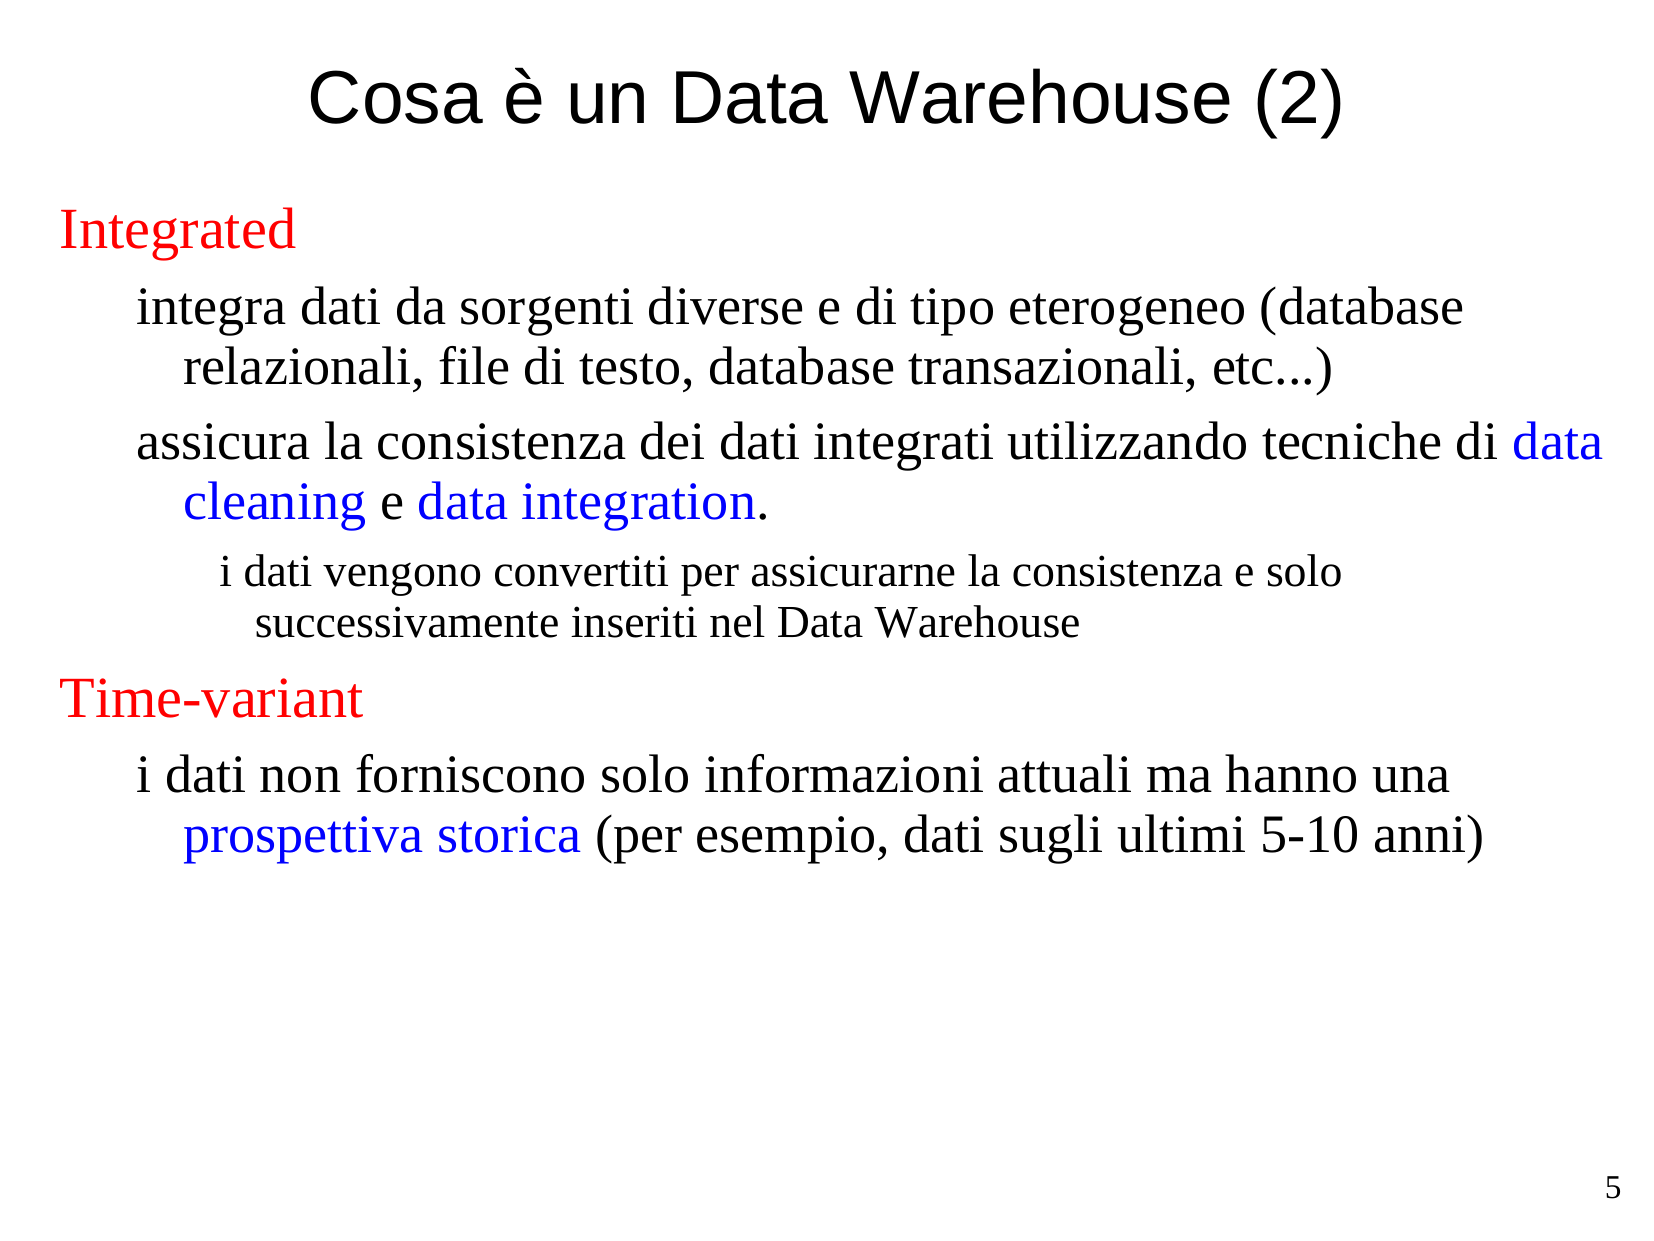

# Cosa è un Data Warehouse (2)
Integrated
integra dati da sorgenti diverse e di tipo eterogeneo (database relazionali, file di testo, database transazionali, etc...)
assicura la consistenza dei dati integrati utilizzando tecniche di data cleaning e data integration.
i dati vengono convertiti per assicurarne la consistenza e solo successivamente inseriti nel Data Warehouse
Time-variant
i dati non forniscono solo informazioni attuali ma hanno una prospettiva storica (per esempio, dati sugli ultimi 5-10 anni)